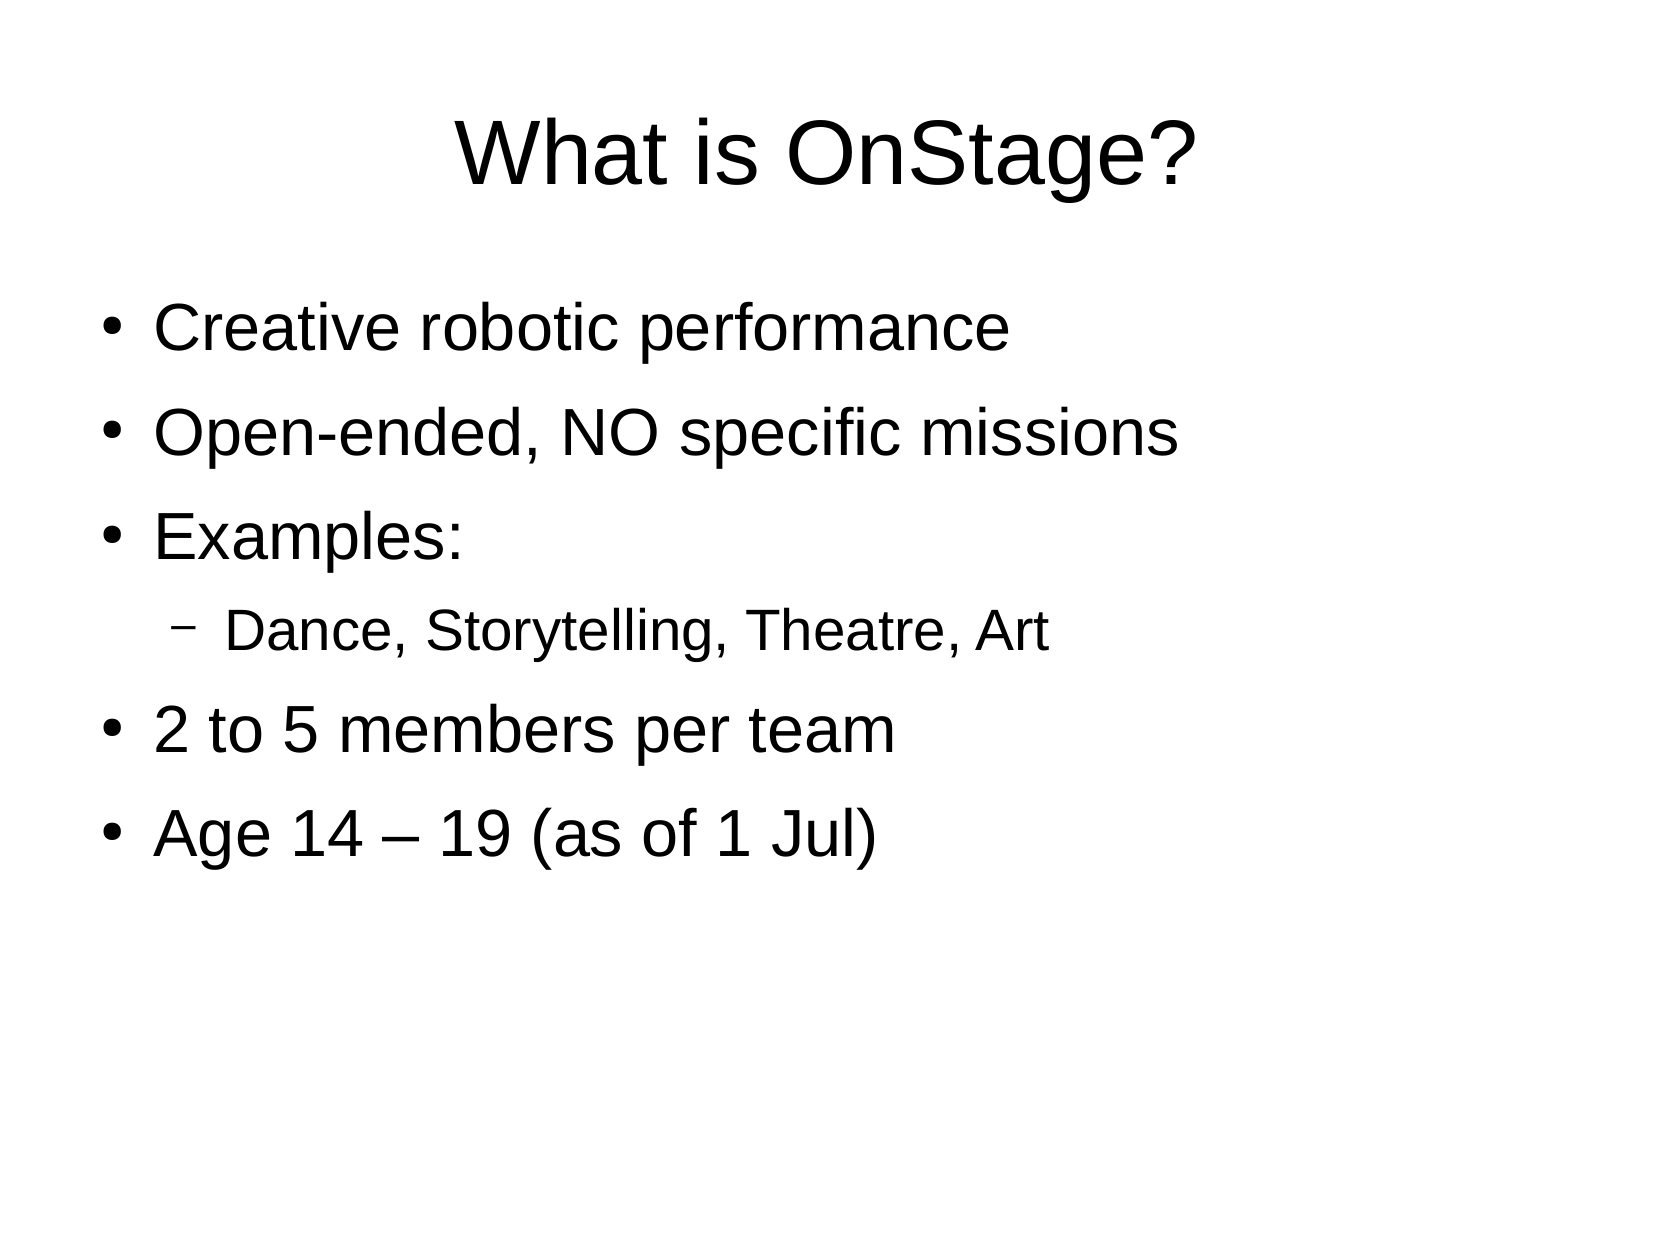

# What is OnStage?
Creative robotic performance
Open-ended, NO specific missions
Examples:
Dance, Storytelling, Theatre, Art
2 to 5 members per team
Age 14 – 19 (as of 1 Jul)